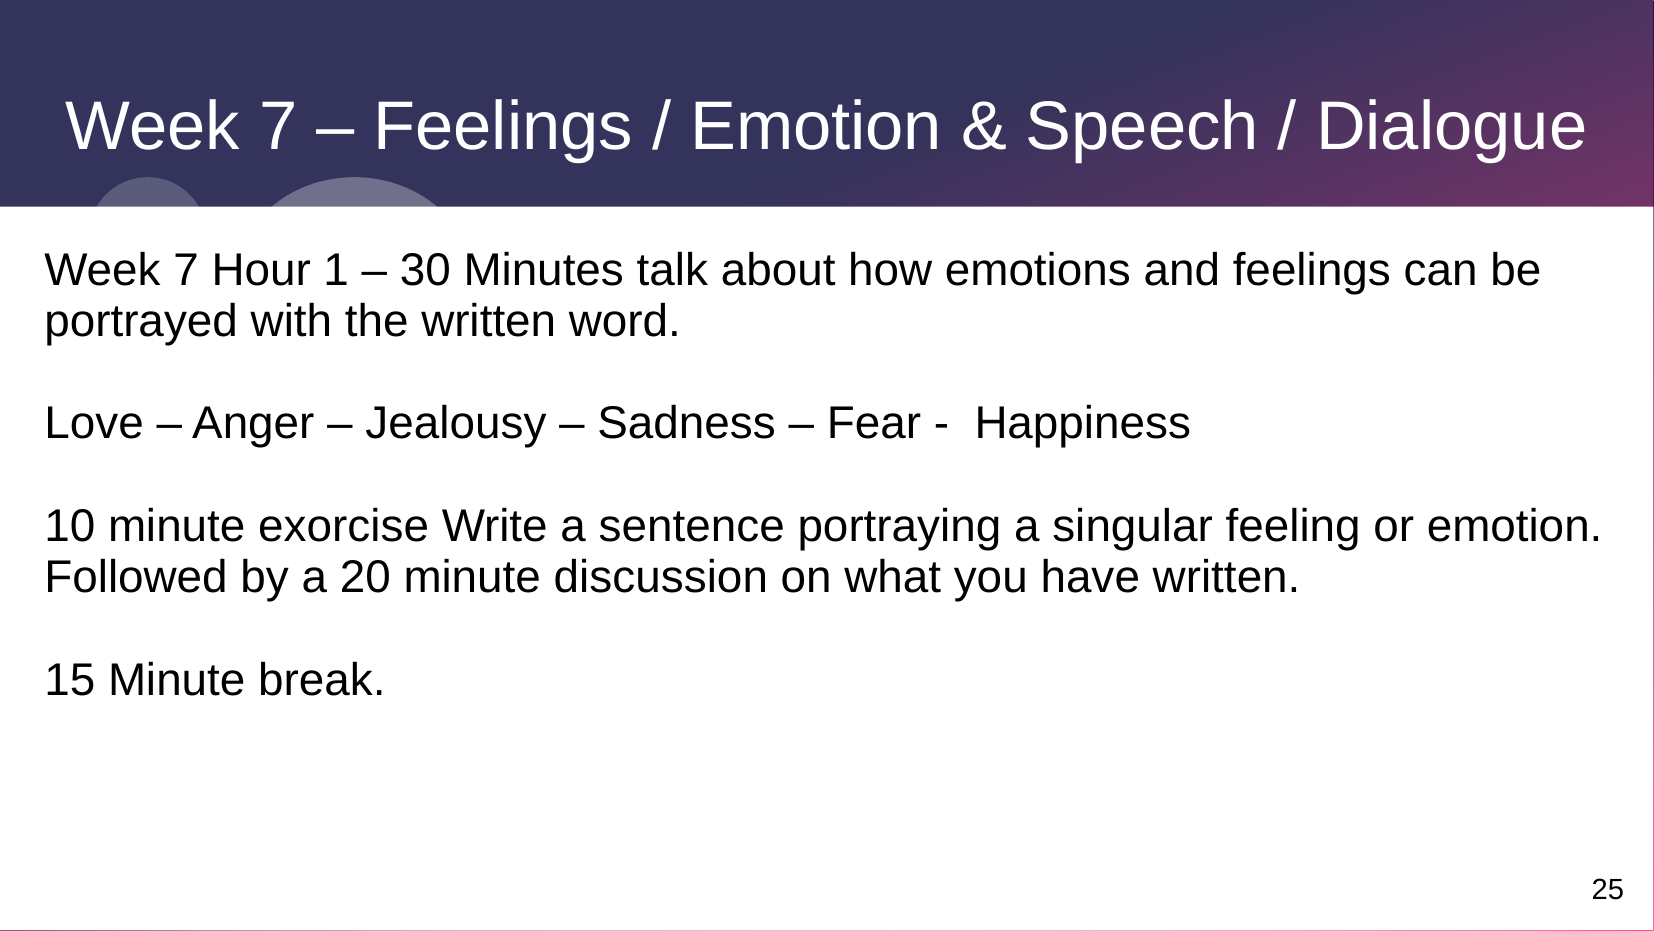

# Week 7 – Feelings / Emotion & Speech / Dialogue
Week 7 Hour 1 – 30 Minutes talk about how emotions and feelings can be portrayed with the written word.
Love – Anger – Jealousy – Sadness – Fear - Happiness
10 minute exorcise Write a sentence portraying a singular feeling or emotion. Followed by a 20 minute discussion on what you have written.
15 Minute break.
25